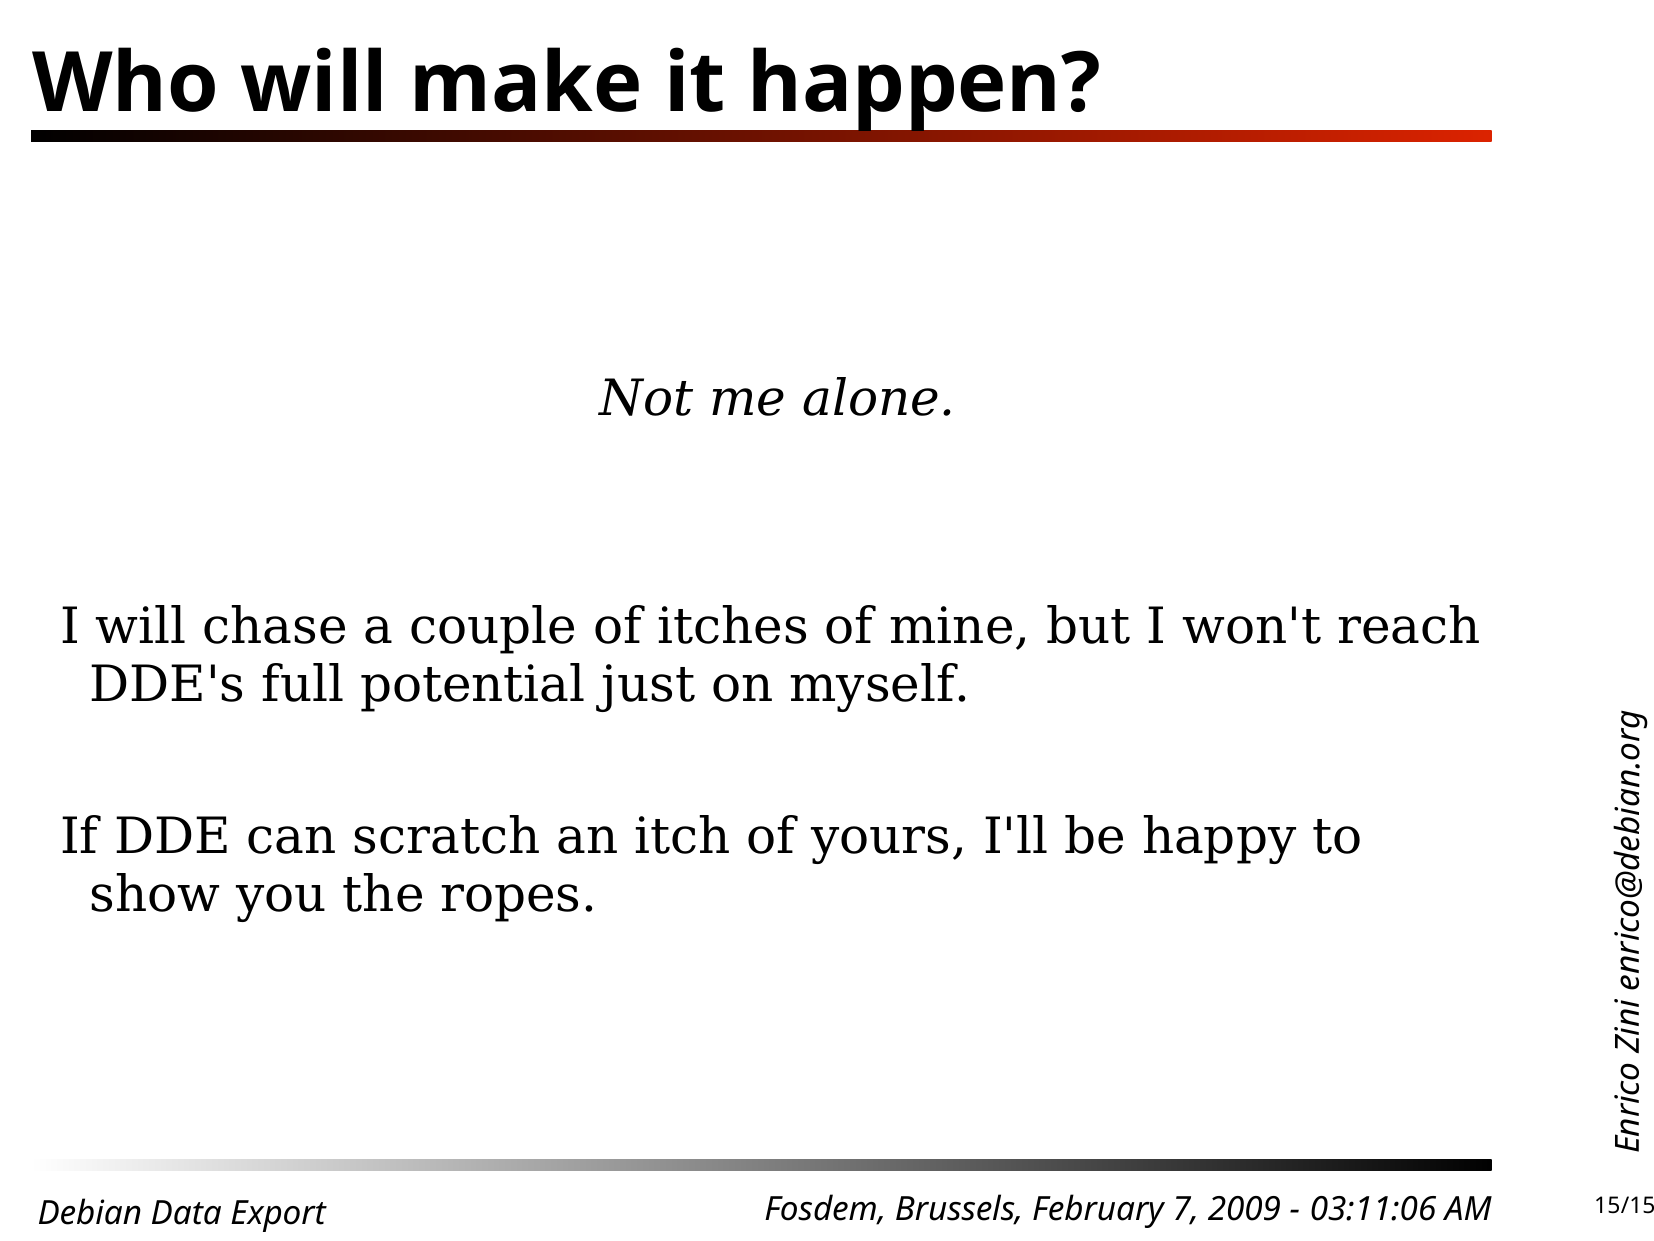

Who will make it happen?
Not me alone.
I will chase a couple of itches of mine, but I won't reach DDE's full potential just on myself.
If DDE can scratch an itch of yours, I'll be happy to show you the ropes.